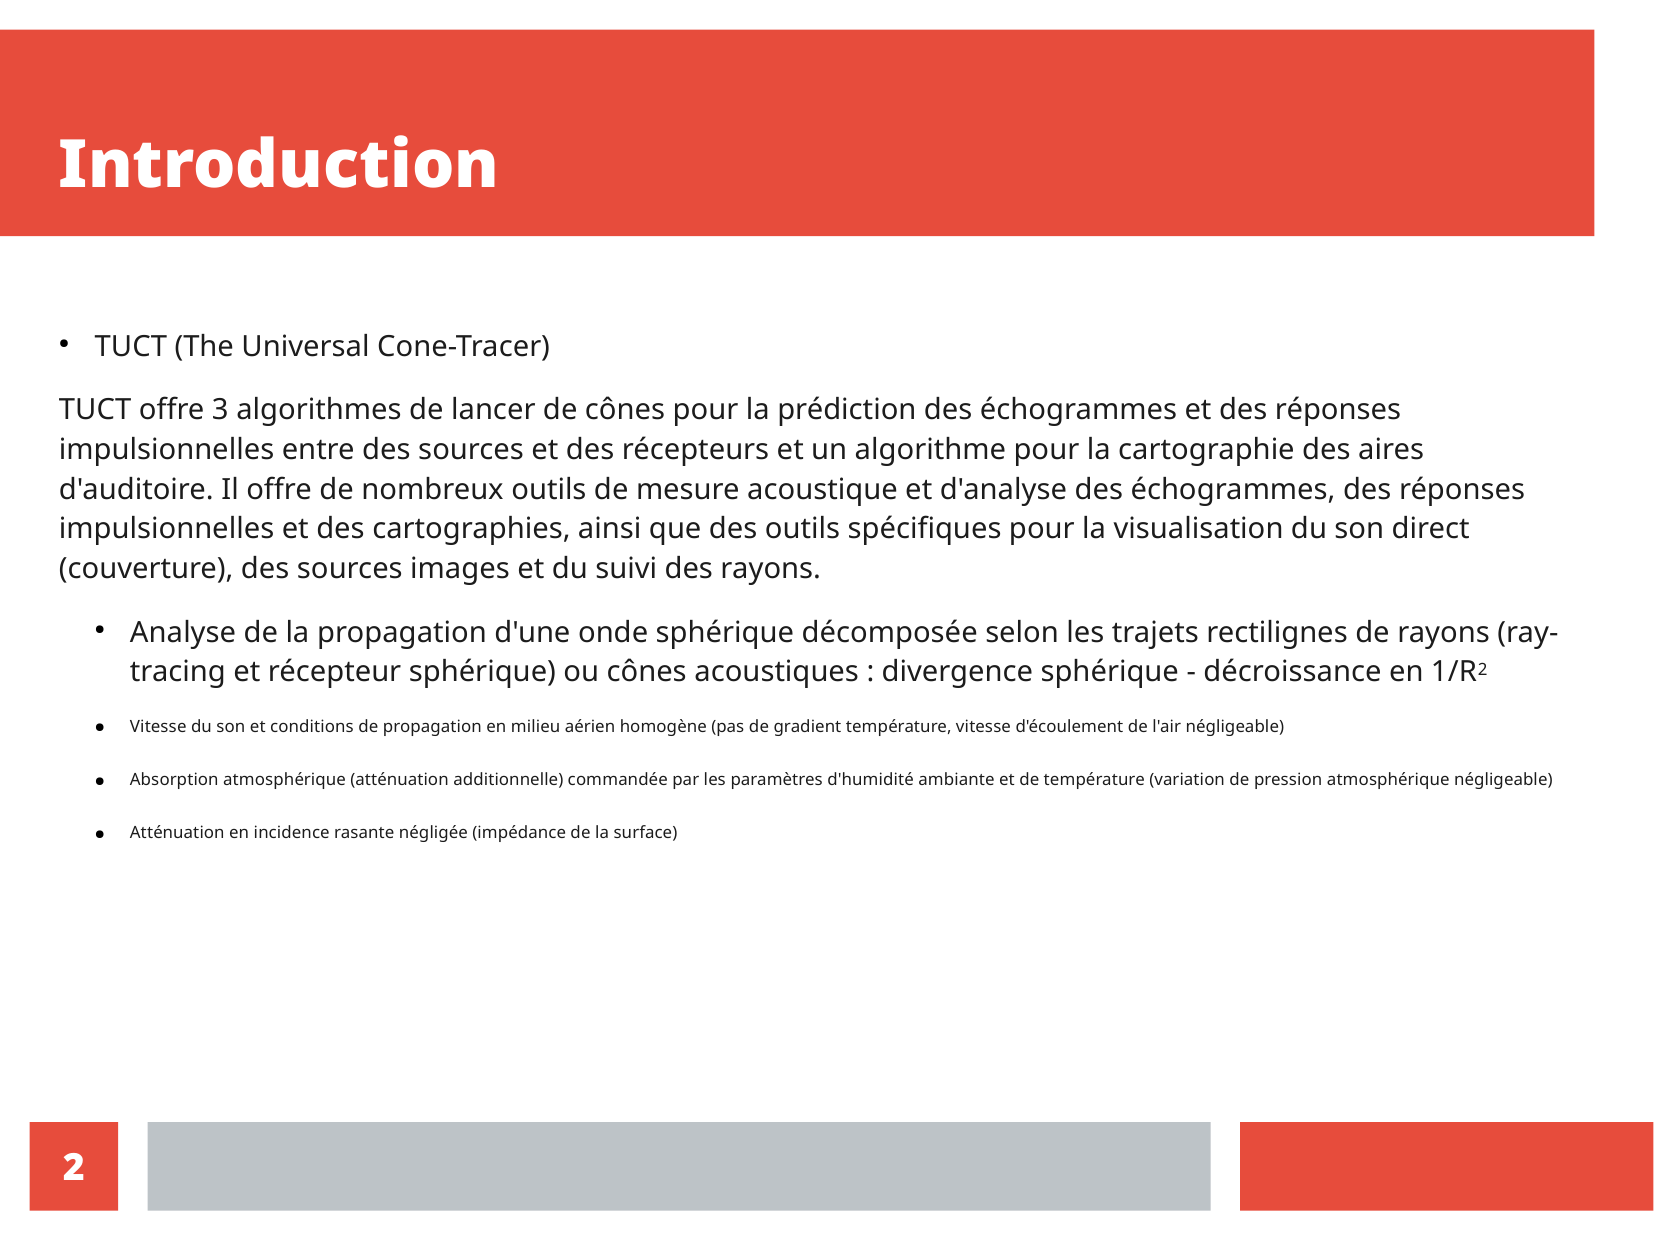

# Introduction
TUCT (The Universal Cone-Tracer)
TUCT offre 3 algorithmes de lancer de cônes pour la prédiction des échogrammes et des réponses impulsionnelles entre des sources et des récepteurs et un algorithme pour la cartographie des aires d'auditoire. Il offre de nombreux outils de mesure acoustique et d'analyse des échogrammes, des réponses impulsionnelles et des cartographies, ainsi que des outils spécifiques pour la visualisation du son direct (couverture), des sources images et du suivi des rayons.
Analyse de la propagation d'une onde sphérique décomposée selon les trajets rectilignes de rayons (ray-tracing et récepteur sphérique) ou cônes acoustiques : divergence sphérique - décroissance en 1/R2
Vitesse du son et conditions de propagation en milieu aérien homogène (pas de gradient température, vitesse d'écoulement de l'air négligeable)
Absorption atmosphérique (atténuation additionnelle) commandée par les paramètres d'humidité ambiante et de température (variation de pression atmosphérique négligeable)
Atténuation en incidence rasante négligée (impédance de la surface)
2